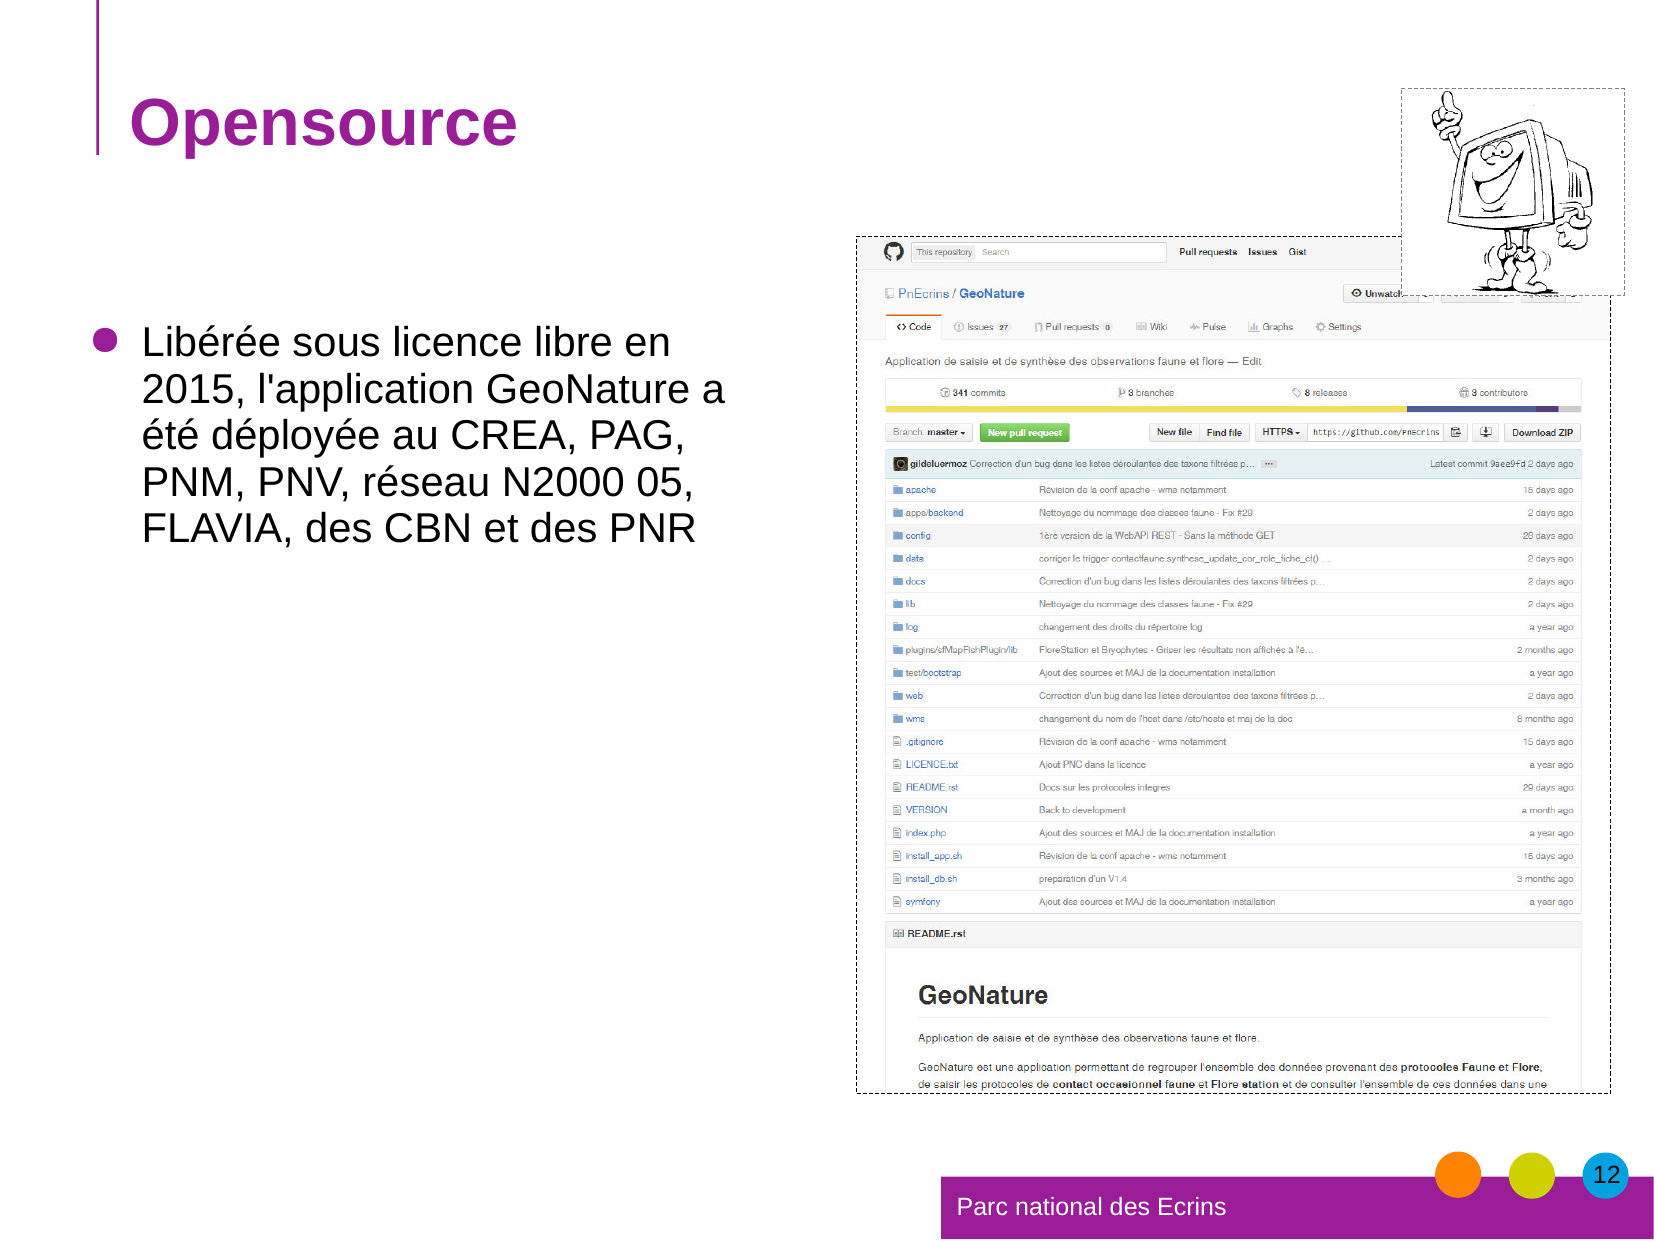

# Opensource
Libérée sous licence libre en 2015, l'application GeoNature a été déployée au CREA, PAG, PNM, PNV, réseau N2000 05, FLAVIA, des CBN et des PNR